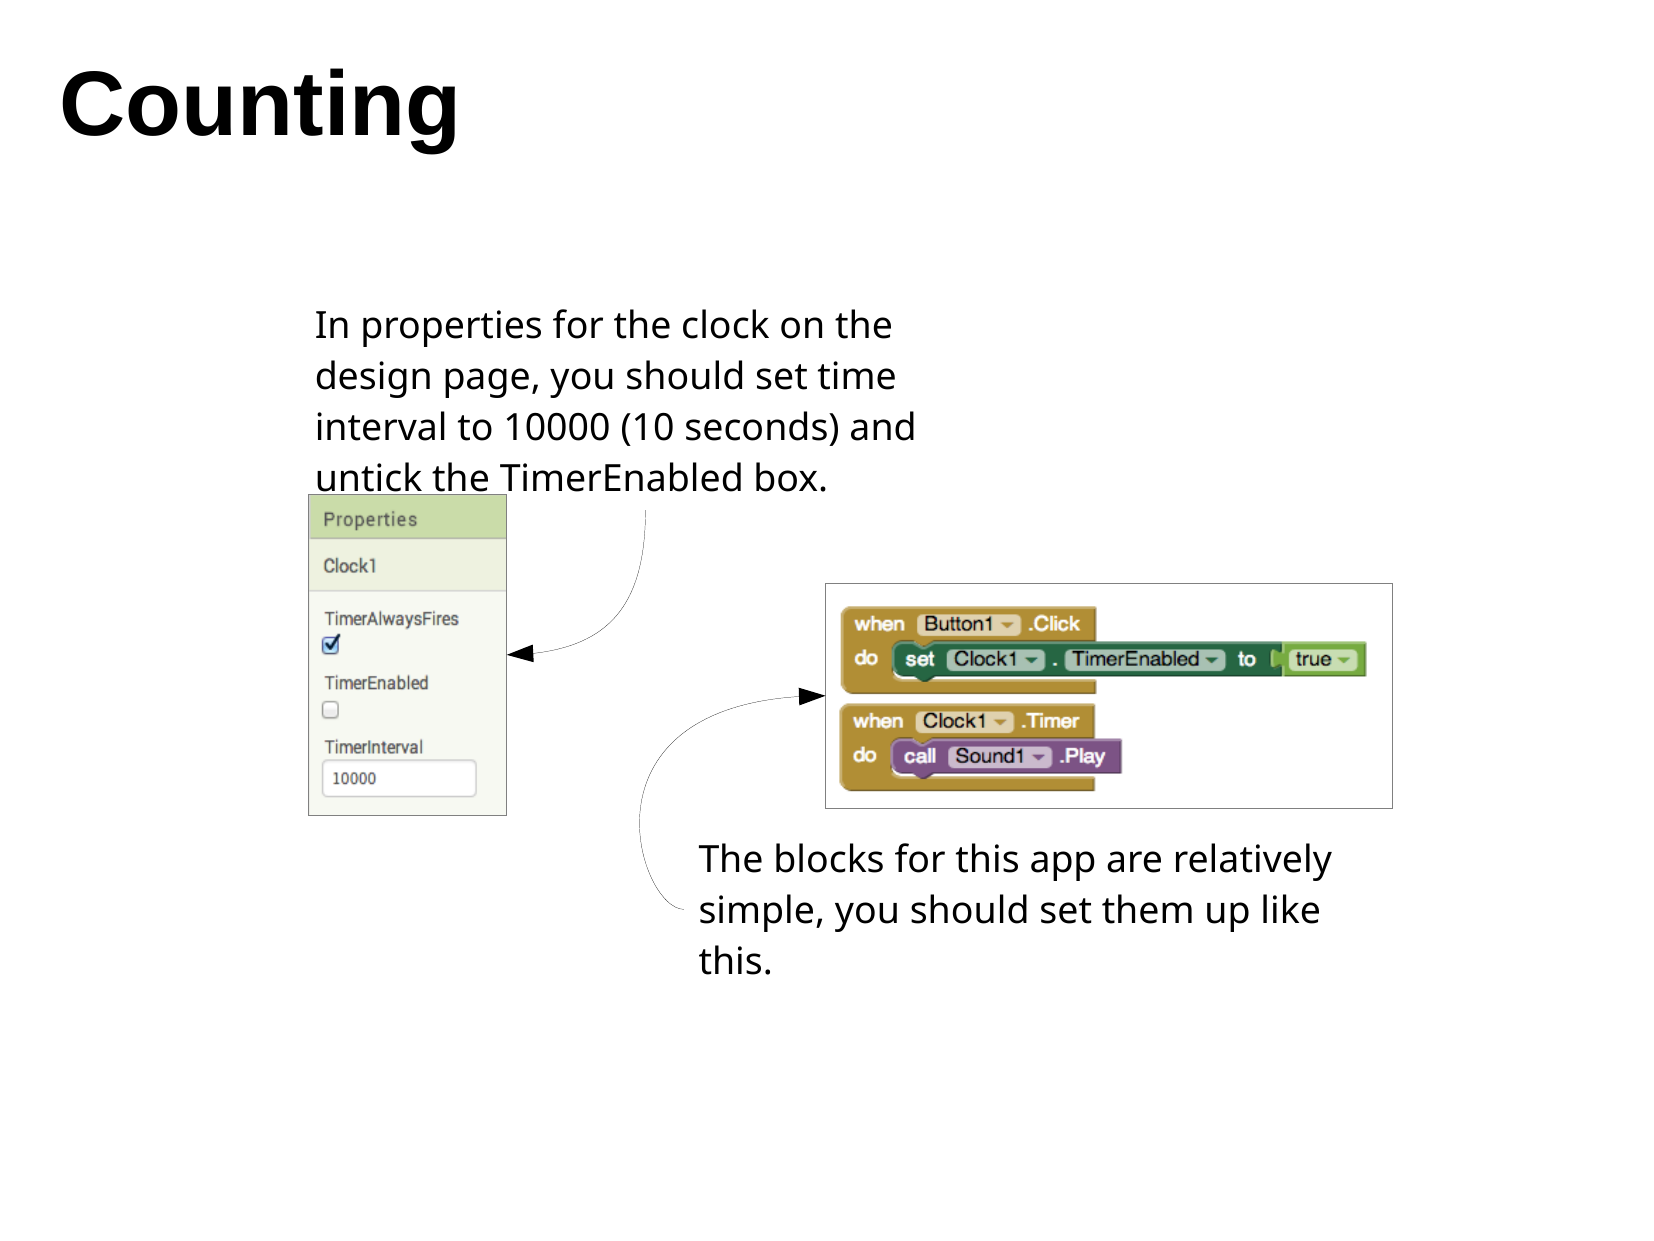

Counting
In properties for the clock on the design page, you should set time interval to 10000 (10 seconds) and untick the TimerEnabled box.
The blocks for this app are relatively simple, you should set them up like this.